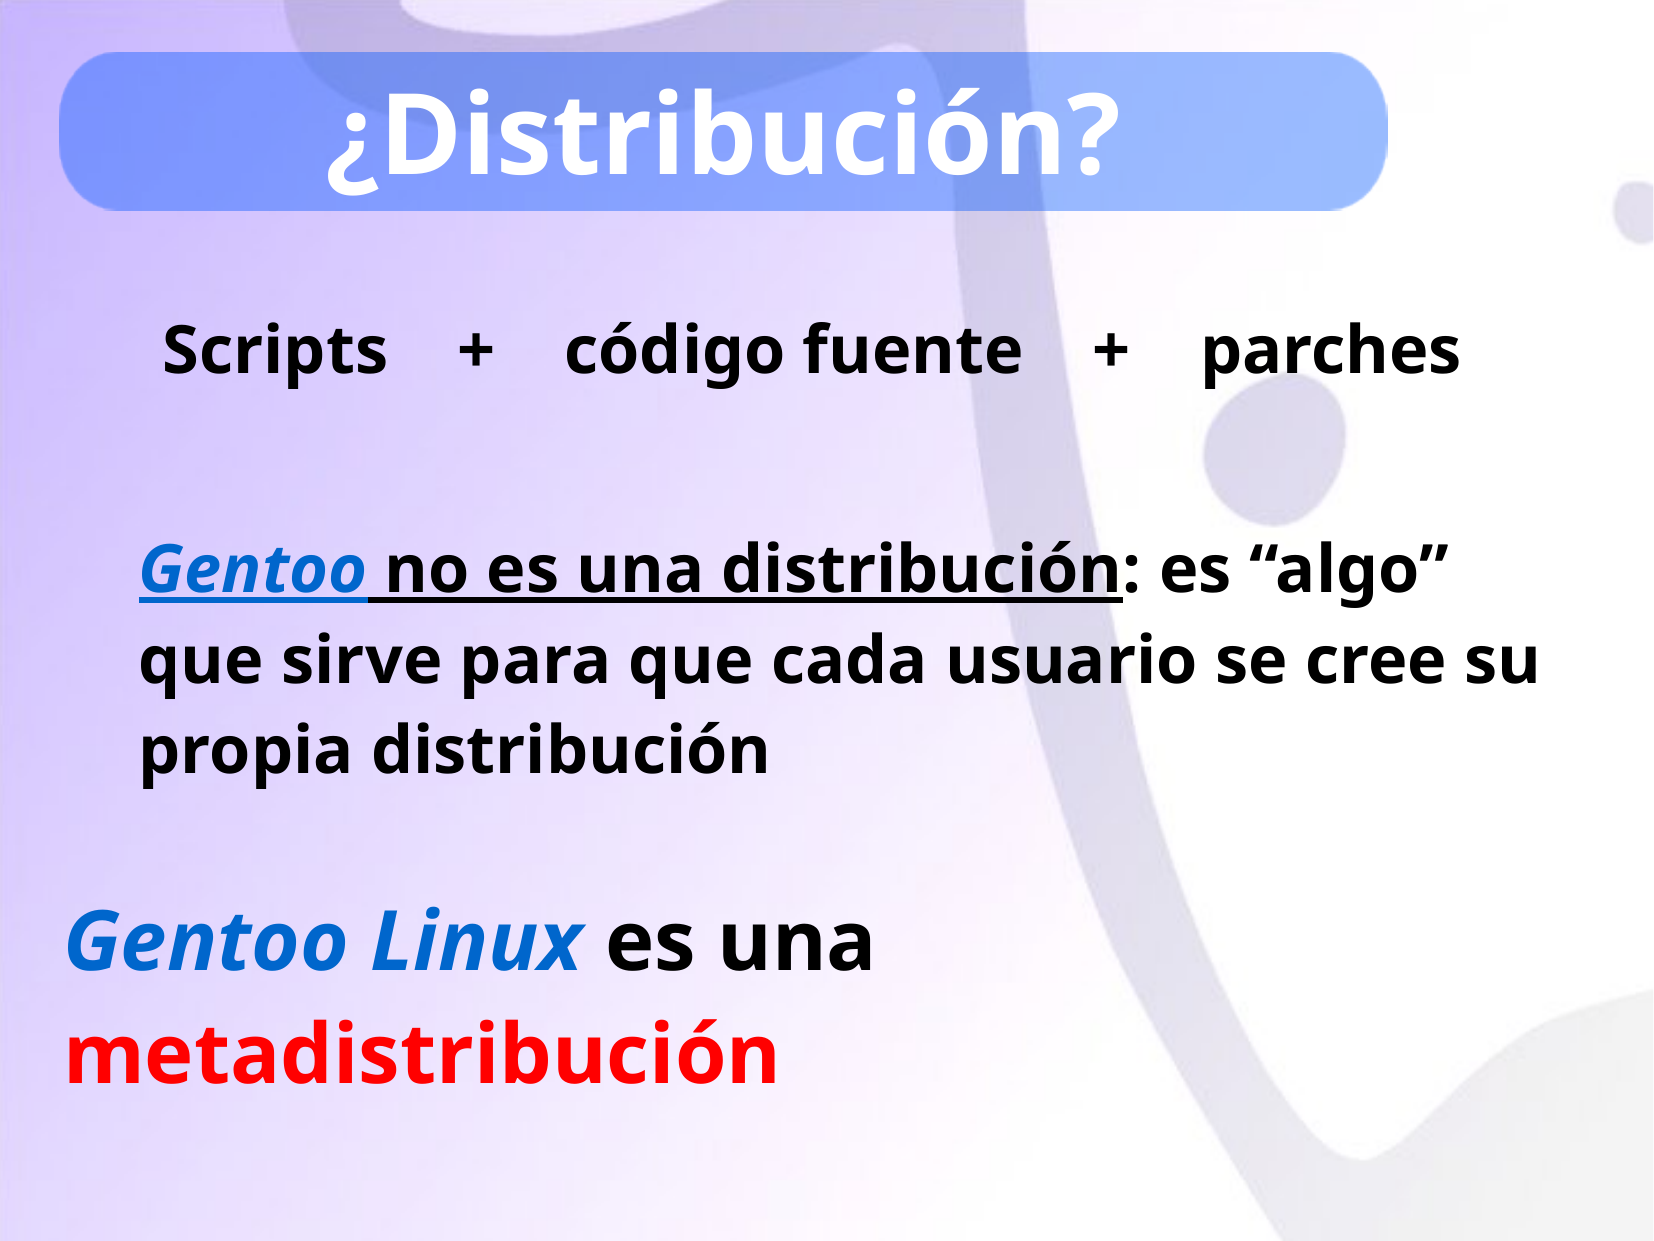

¿Distribución?
Scripts + código fuente + parches
Gentoo no es una distribución: es “algo” que sirve para que cada usuario se cree su propia distribución
Gentoo Linux es una metadistribución